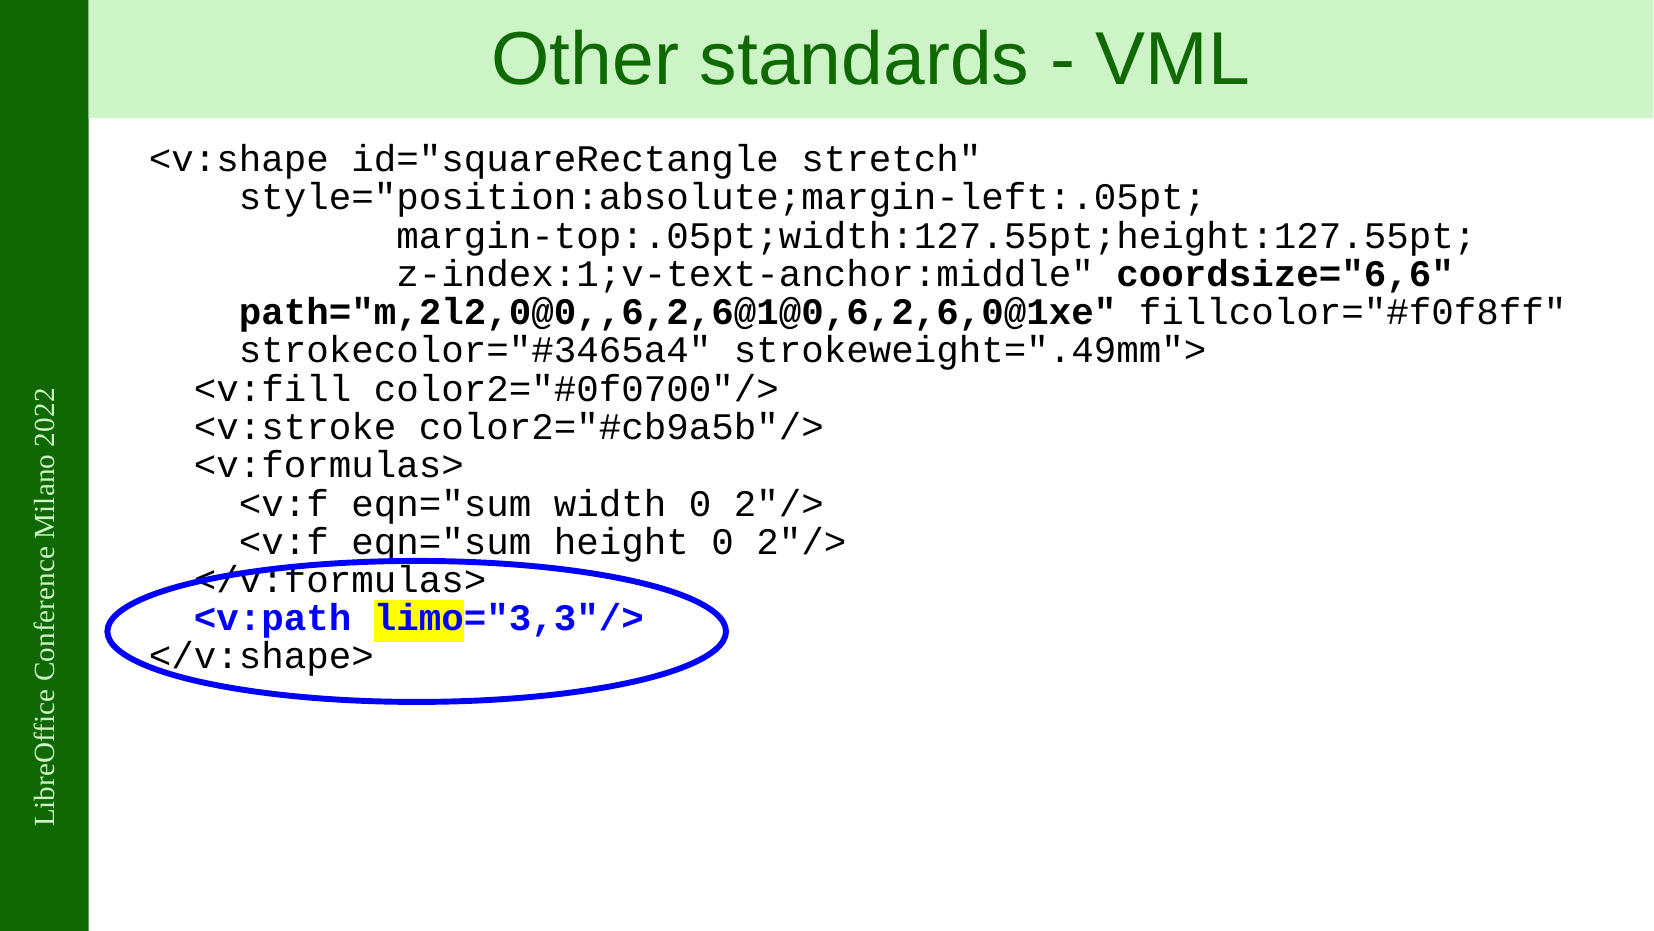

# Other standards - VML
<v:shape id="squareRectangle stretch"
 style="position:absolute;margin-left:.05pt;
 margin-top:.05pt;width:127.55pt;height:127.55pt;
 z-index:1;v-text-anchor:middle" coordsize="6,6"
 path="m,2l2,0@0,,6,2,6@1@0,6,2,6,0@1xe" fillcolor="#f0f8ff"
 strokecolor="#3465a4" strokeweight=".49mm">
 <v:fill color2="#0f0700"/>
 <v:stroke color2="#cb9a5b"/>
 <v:formulas>
 <v:f eqn="sum width 0 2"/>
 <v:f eqn="sum height 0 2"/>
 </v:formulas>
 <v:path limo="3,3"/>
</v:shape>
Although deprecated, MS Word still writes VML when it converts shapes from binary doc-format to docx-format using compatibilty mode.
1